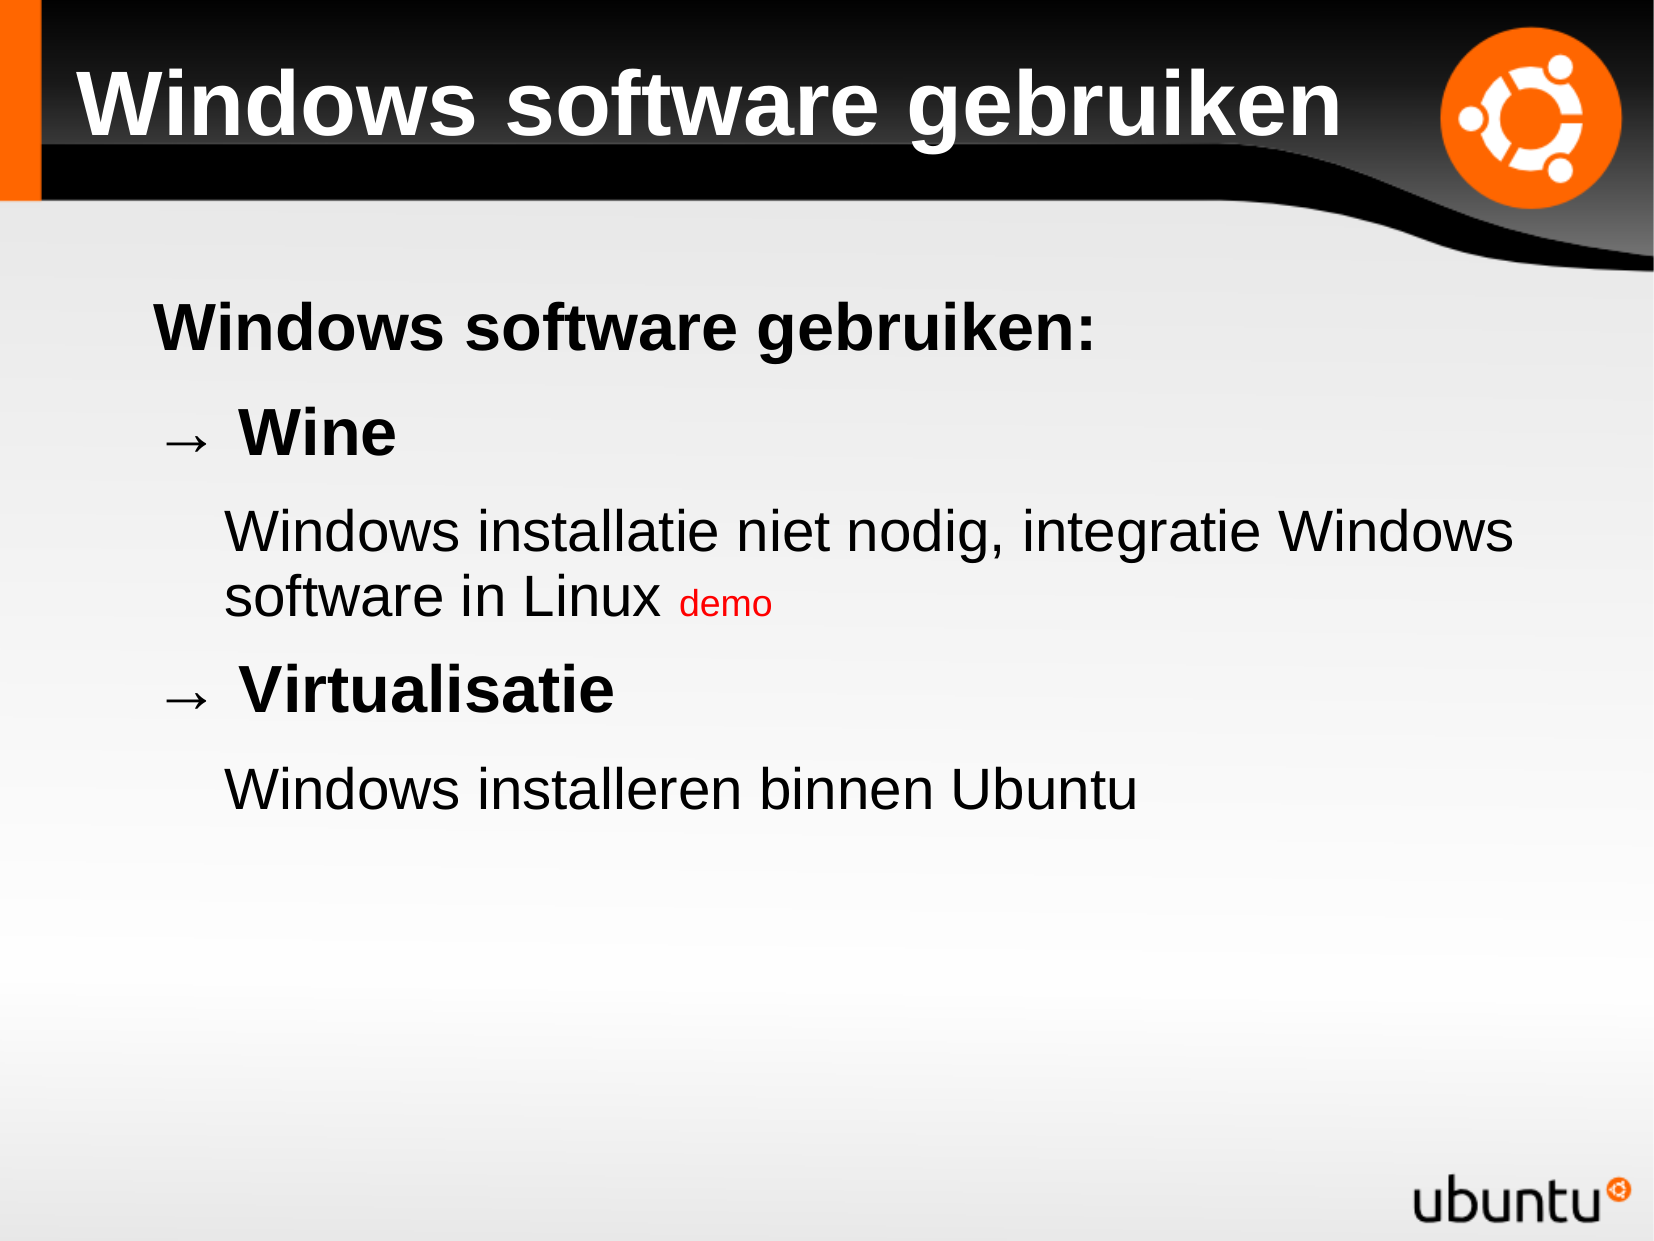

# Windows software gebruiken
Windows software gebruiken:
→ Wine
Windows installatie niet nodig, integratie Windows software in Linux demo
→ Virtualisatie
Windows installeren binnen Ubuntu